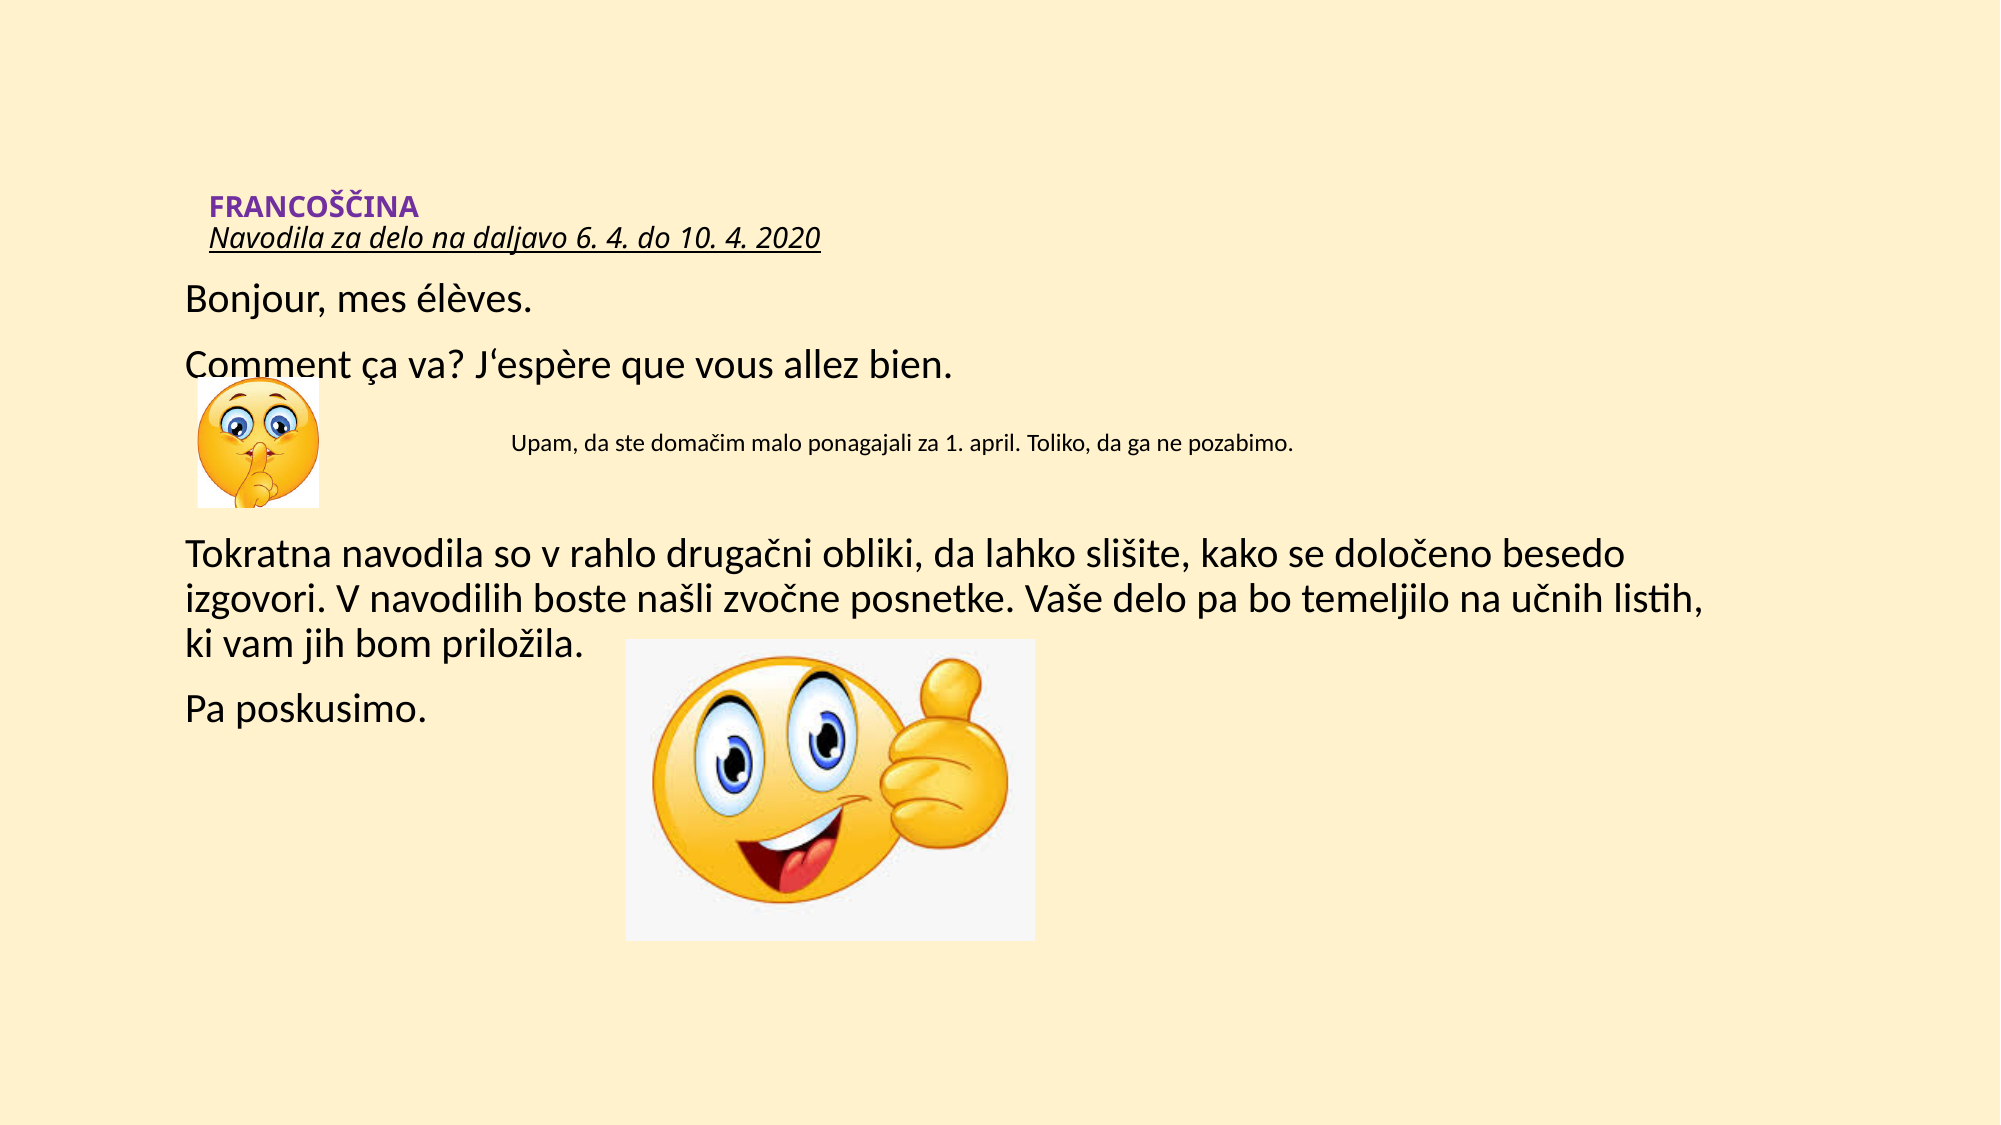

# FRANCOŠČINA Navodila za delo na daljavo 6. 4. do 10. 4. 2020
Bonjour, mes élèves.
Comment ça va? J‘espère que vous allez bien.
 Upam, da ste domačim malo ponagajali za 1. april. Toliko, da ga ne pozabimo.
Tokratna navodila so v rahlo drugačni obliki, da lahko slišite, kako se določeno besedo izgovori. V navodilih boste našli zvočne posnetke. Vaše delo pa bo temeljilo na učnih listih, ki vam jih bom priložila.
Pa poskusimo.